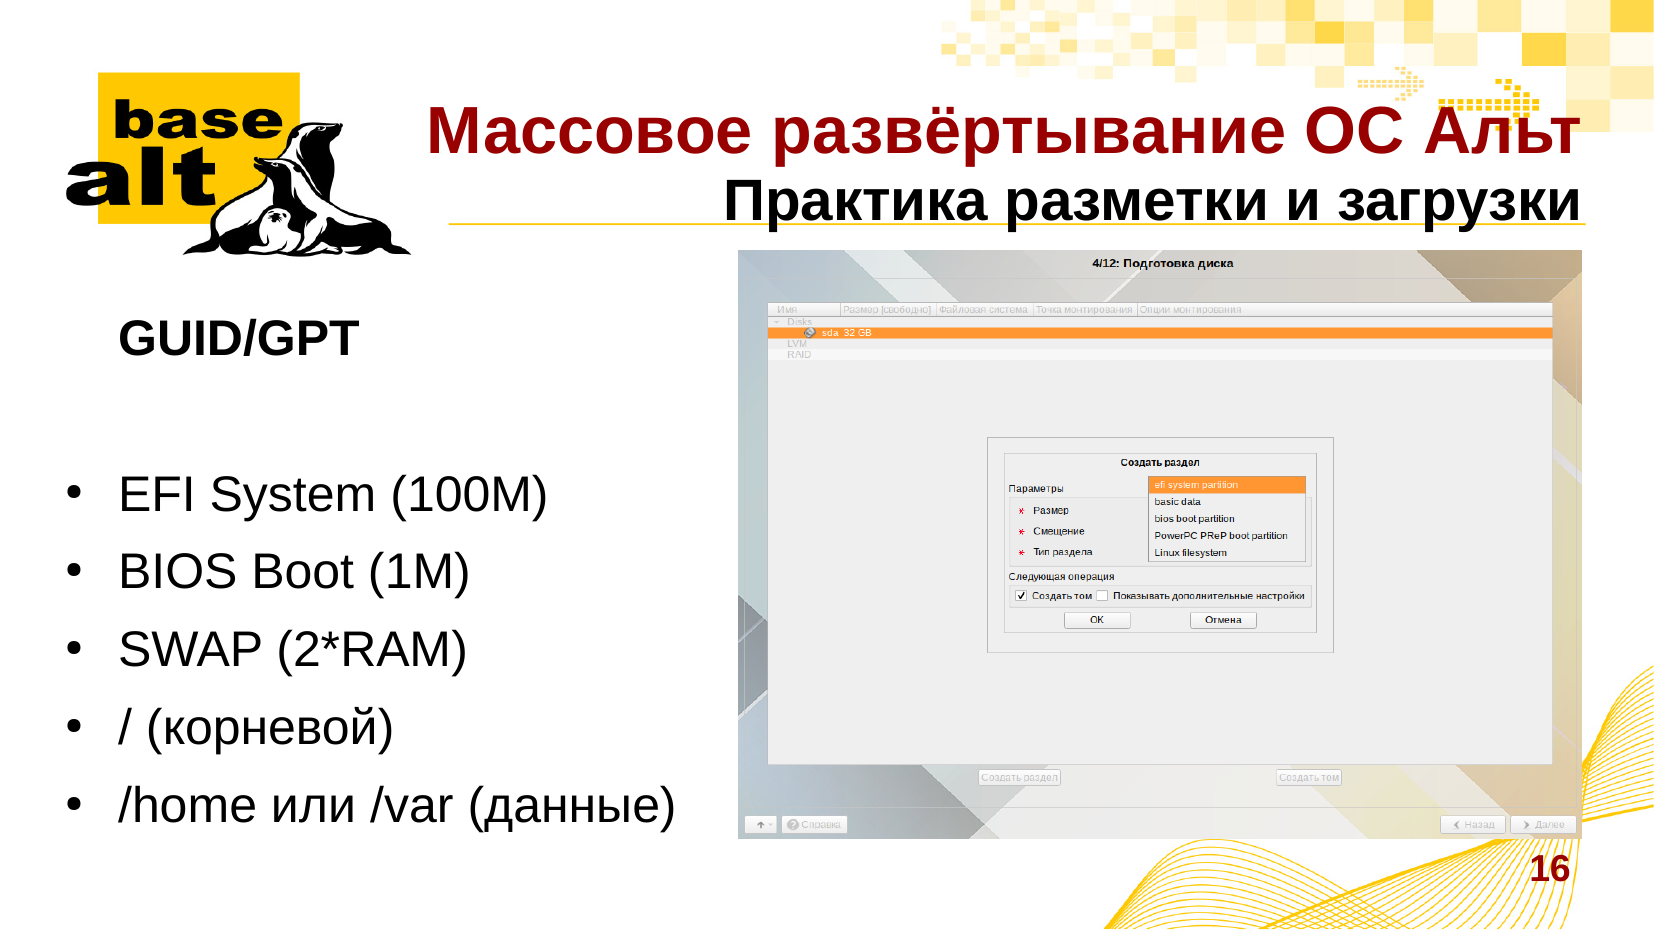

# Массовое развёртывание ОС Альт Практика разметки и загрузки
GUID/GPT
EFI System (100М)
BIOS Boot (1М)
SWAP (2*RAM)
/ (корневой)
/home или /var (данные)
16